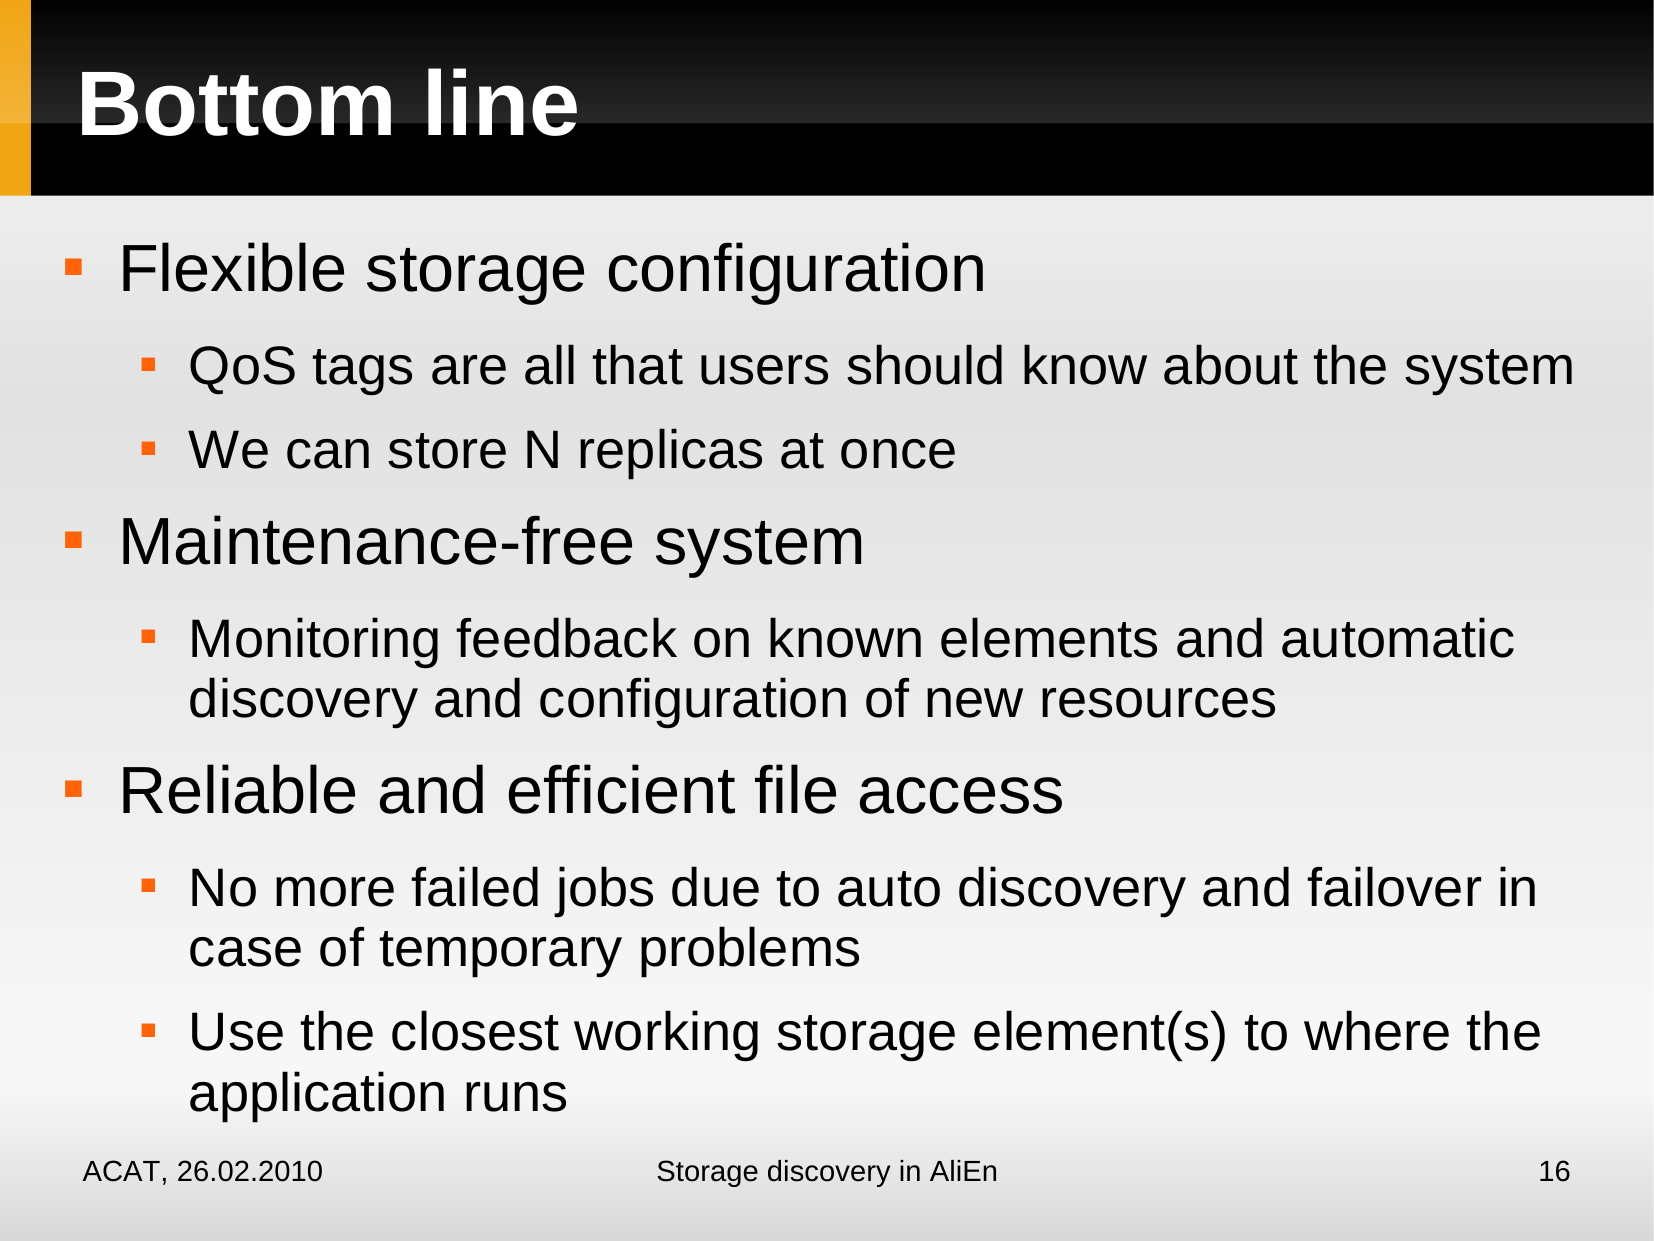

# Bottom line
Flexible storage configuration
QoS tags are all that users should know about the system
We can store N replicas at once
Maintenance-free system
Monitoring feedback on known elements and automatic discovery and configuration of new resources
Reliable and efficient file access
No more failed jobs due to auto discovery and failover in case of temporary problems
Use the closest working storage element(s) to where the application runs
ACAT, 26.02.2010
Storage discovery in AliEn
16